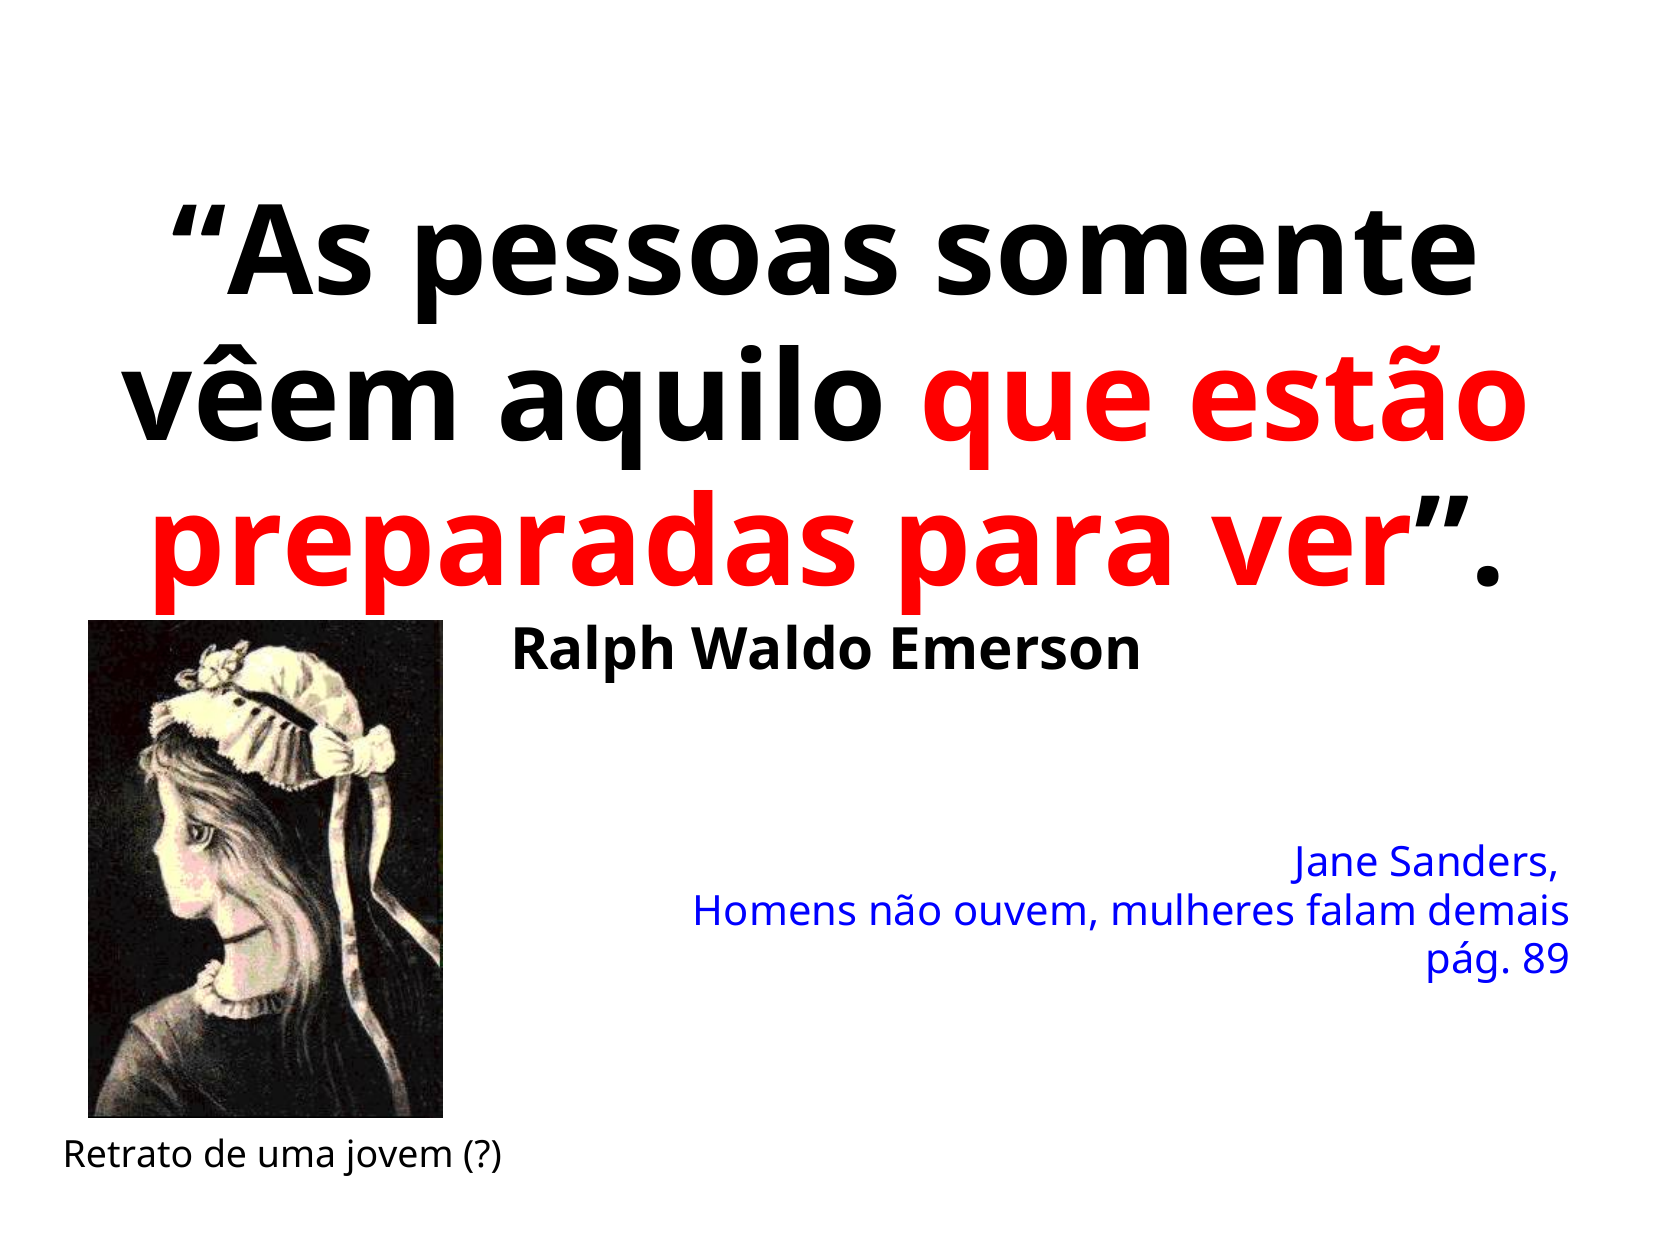

“As pessoas somente vêem aquilo que estão preparadas para ver”.
Ralph Waldo Emerson
Jane Sanders,
Homens não ouvem, mulheres falam demais
pág. 89
Retrato de uma jovem (?)